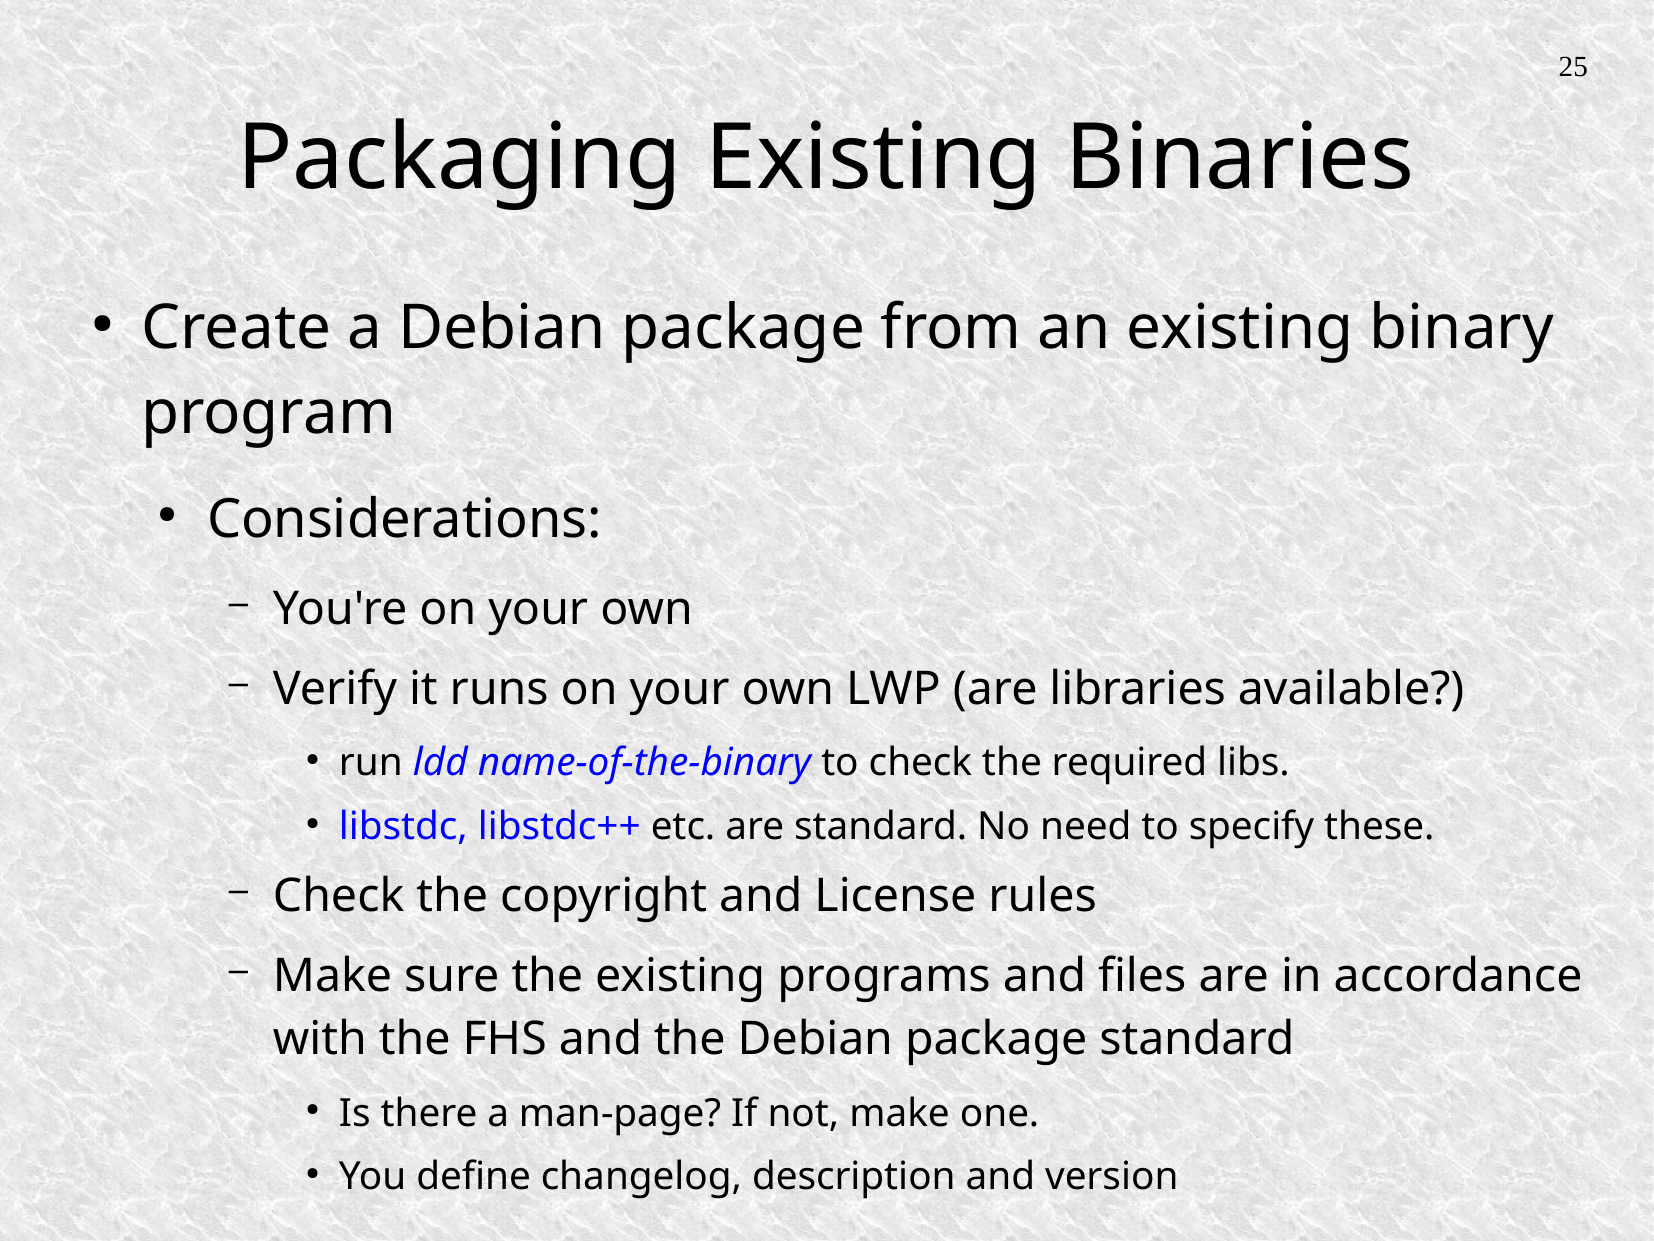

25
# Packaging Existing Binaries
Create a Debian package from an existing binary program
Considerations:
You're on your own
Verify it runs on your own LWP (are libraries available?)
run ldd name-of-the-binary to check the required libs.
libstdc, libstdc++ etc. are standard. No need to specify these.
Check the copyright and License rules
Make sure the existing programs and files are in accordance with the FHS and the Debian package standard
Is there a man-page? If not, make one.
You define changelog, description and version